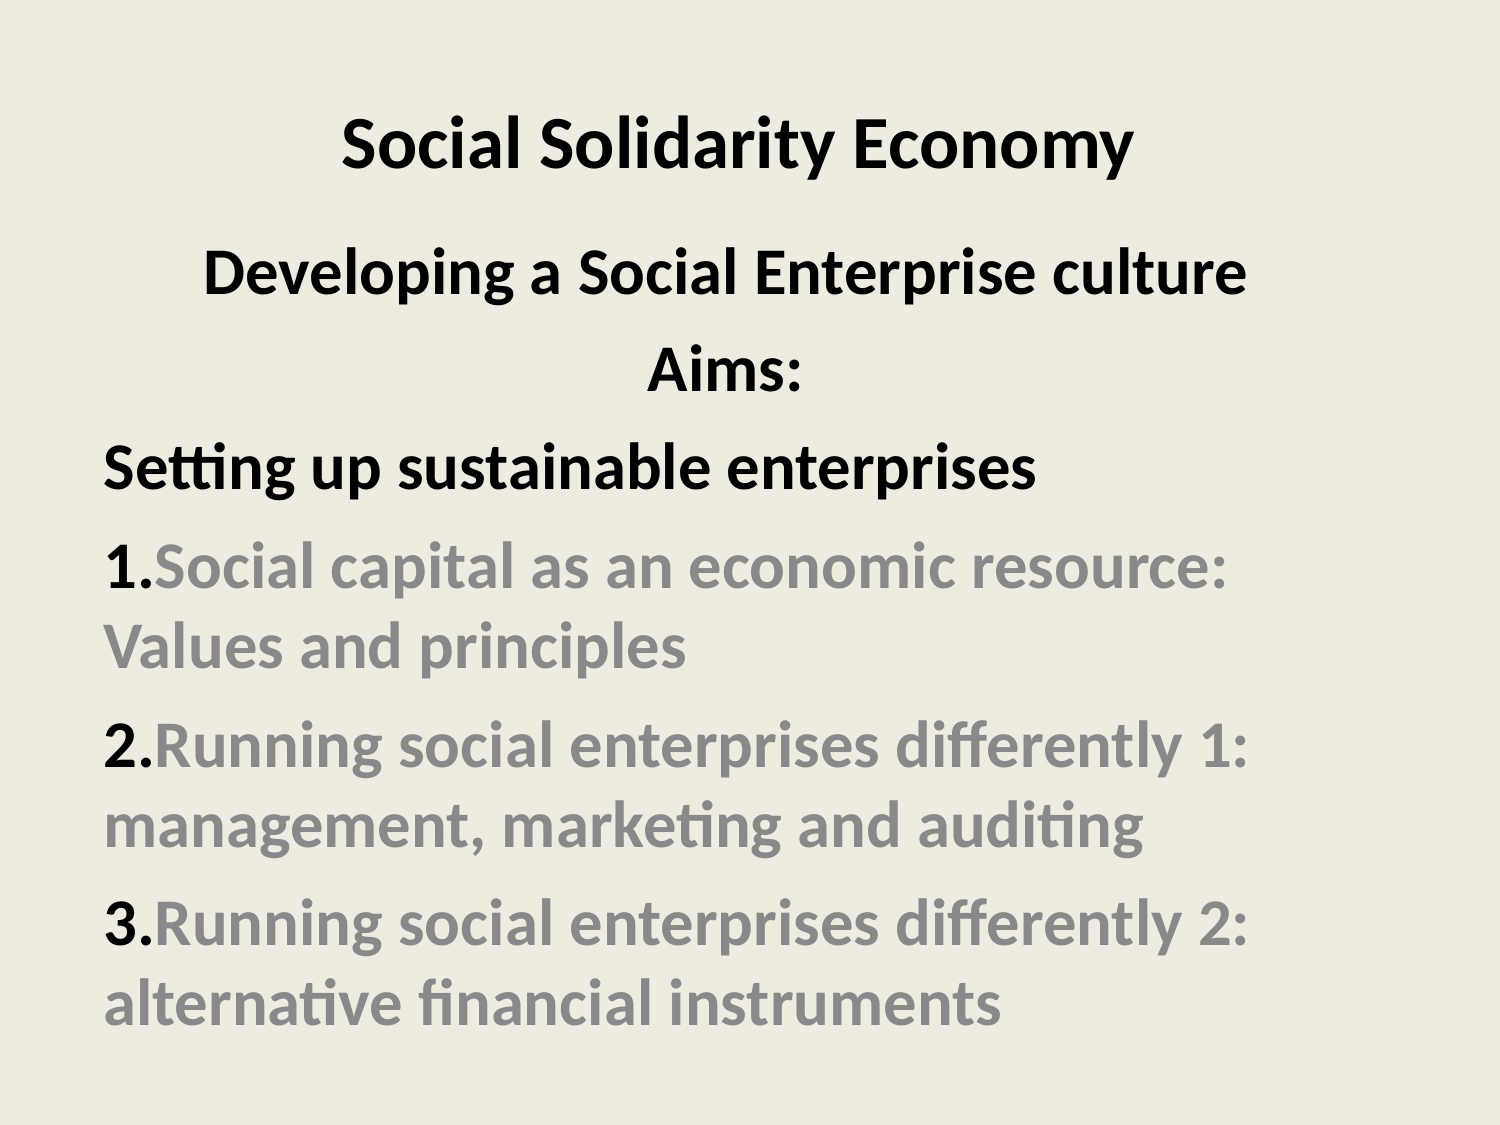

Social Solidarity Economy
Developing a Social Enterprise culture
Aims:
Setting up sustainable enterprises
Social capital as an economic resource: Values and principles
Running social enterprises differently 1: management, marketing and auditing
Running social enterprises differently 2: alternative financial instruments